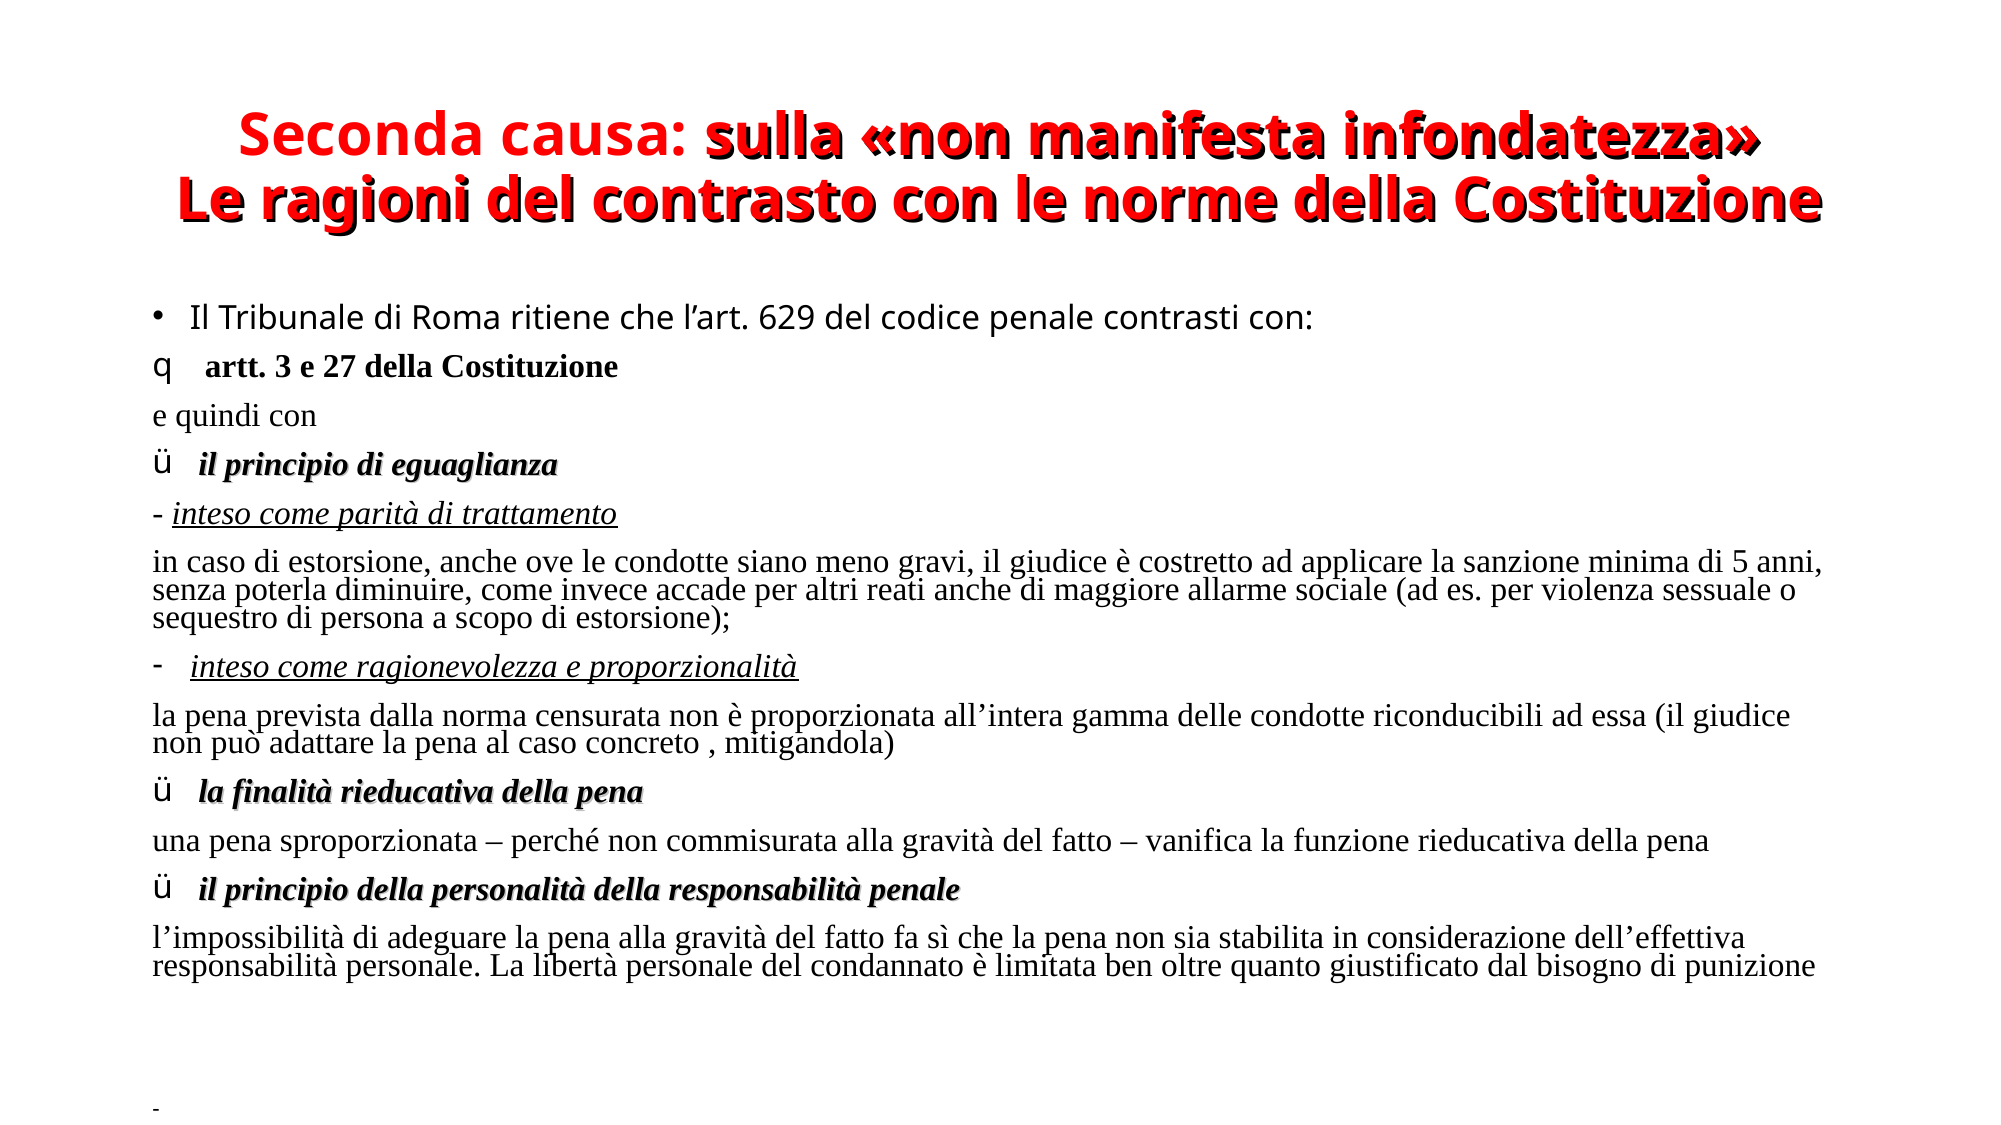

# Seconda causa: sulla «non manifesta infondatezza» Le ragioni del contrasto con le norme della Costituzione
Il Tribunale di Roma ritiene che l’art. 629 del codice penale contrasti con:
 artt. 3 e 27 della Costituzione
e quindi con
 il principio di eguaglianza
- inteso come parità di trattamento
in caso di estorsione, anche ove le condotte siano meno gravi, il giudice è costretto ad applicare la sanzione minima di 5 anni, senza poterla diminuire, come invece accade per altri reati anche di maggiore allarme sociale (ad es. per violenza sessuale o sequestro di persona a scopo di estorsione);
inteso come ragionevolezza e proporzionalità
la pena prevista dalla norma censurata non è proporzionata all’intera gamma delle condotte riconducibili ad essa (il giudice non può adattare la pena al caso concreto , mitigandola)
 la finalità rieducativa della pena
una pena sproporzionata – perché non commisurata alla gravità del fatto – vanifica la funzione rieducativa della pena
 il principio della personalità della responsabilità penale
l’impossibilità di adeguare la pena alla gravità del fatto fa sì che la pena non sia stabilita in considerazione dell’effettiva responsabilità personale. La libertà personale del condannato è limitata ben oltre quanto giustificato dal bisogno di punizione